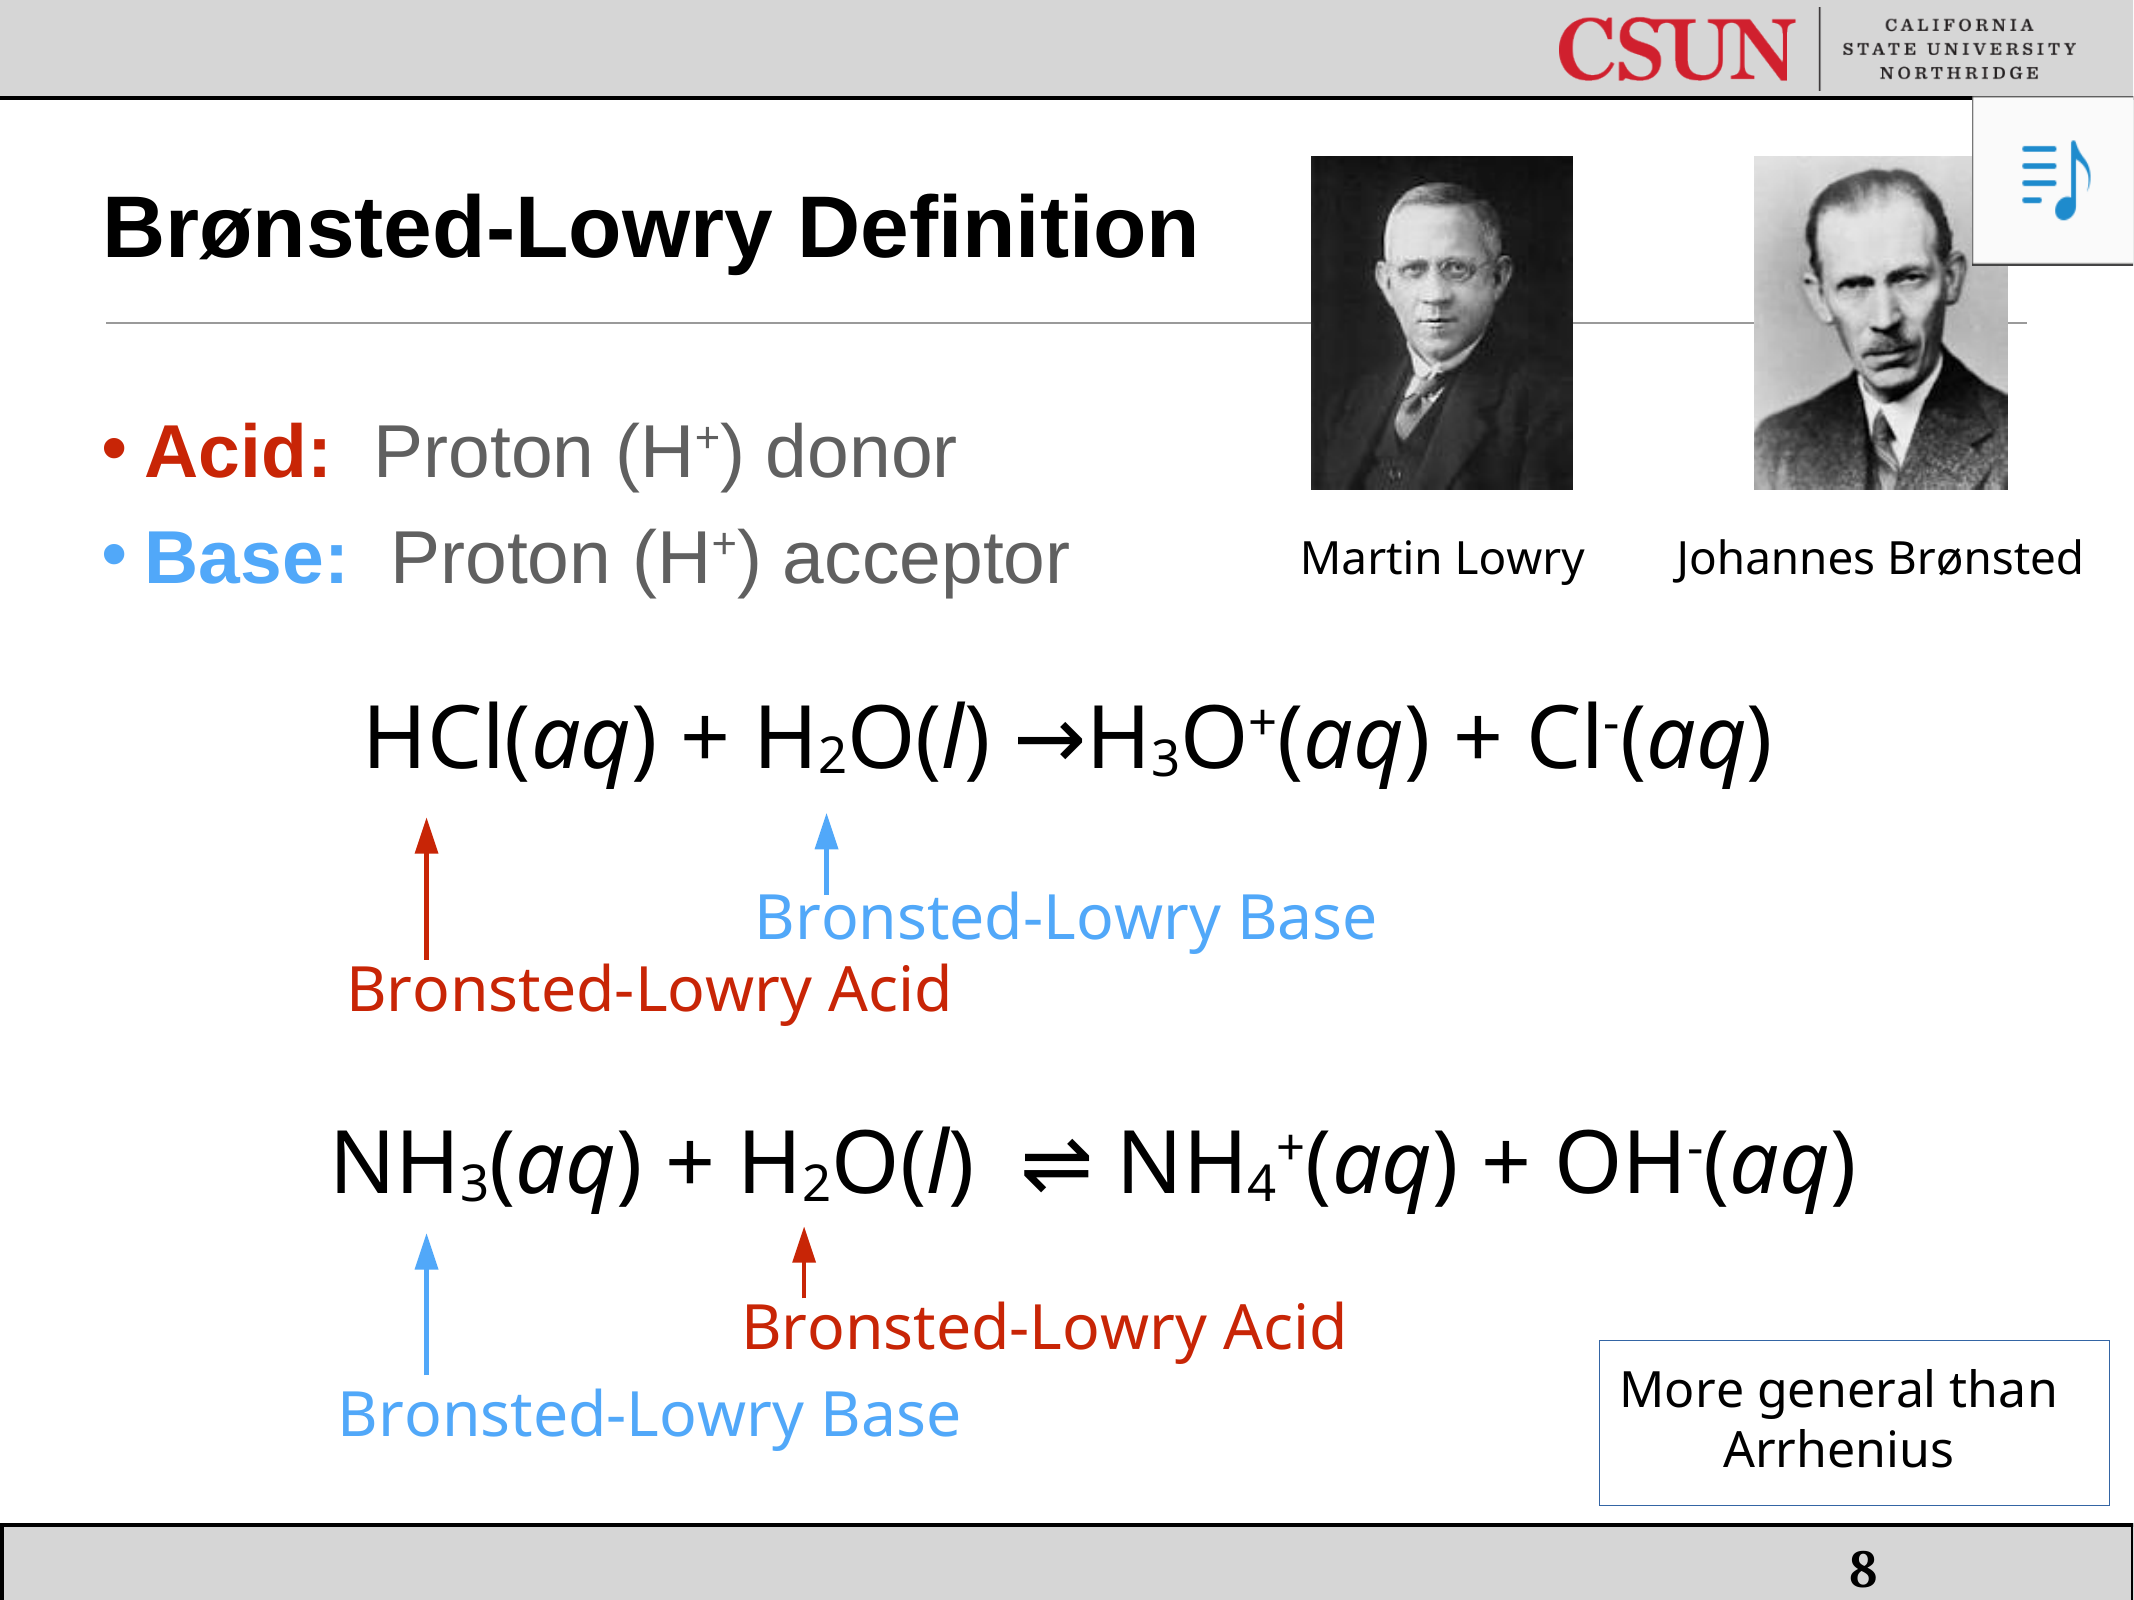

# Brønsted-Lowry Definition
Acid: Proton (H+) donor
Base: Proton (H+) acceptor
Martin Lowry
Johannes Brønsted
HCl(aq) + H2O(l) →H3O+(aq) + Cl-(aq)
Bronsted-Lowry Base
Bronsted-Lowry Acid
NH3(aq) + H2O(l) ⇌ NH4+(aq) + OH-(aq)
Bronsted-Lowry Acid
More general than
Arrhenius
Bronsted-Lowry Base
8